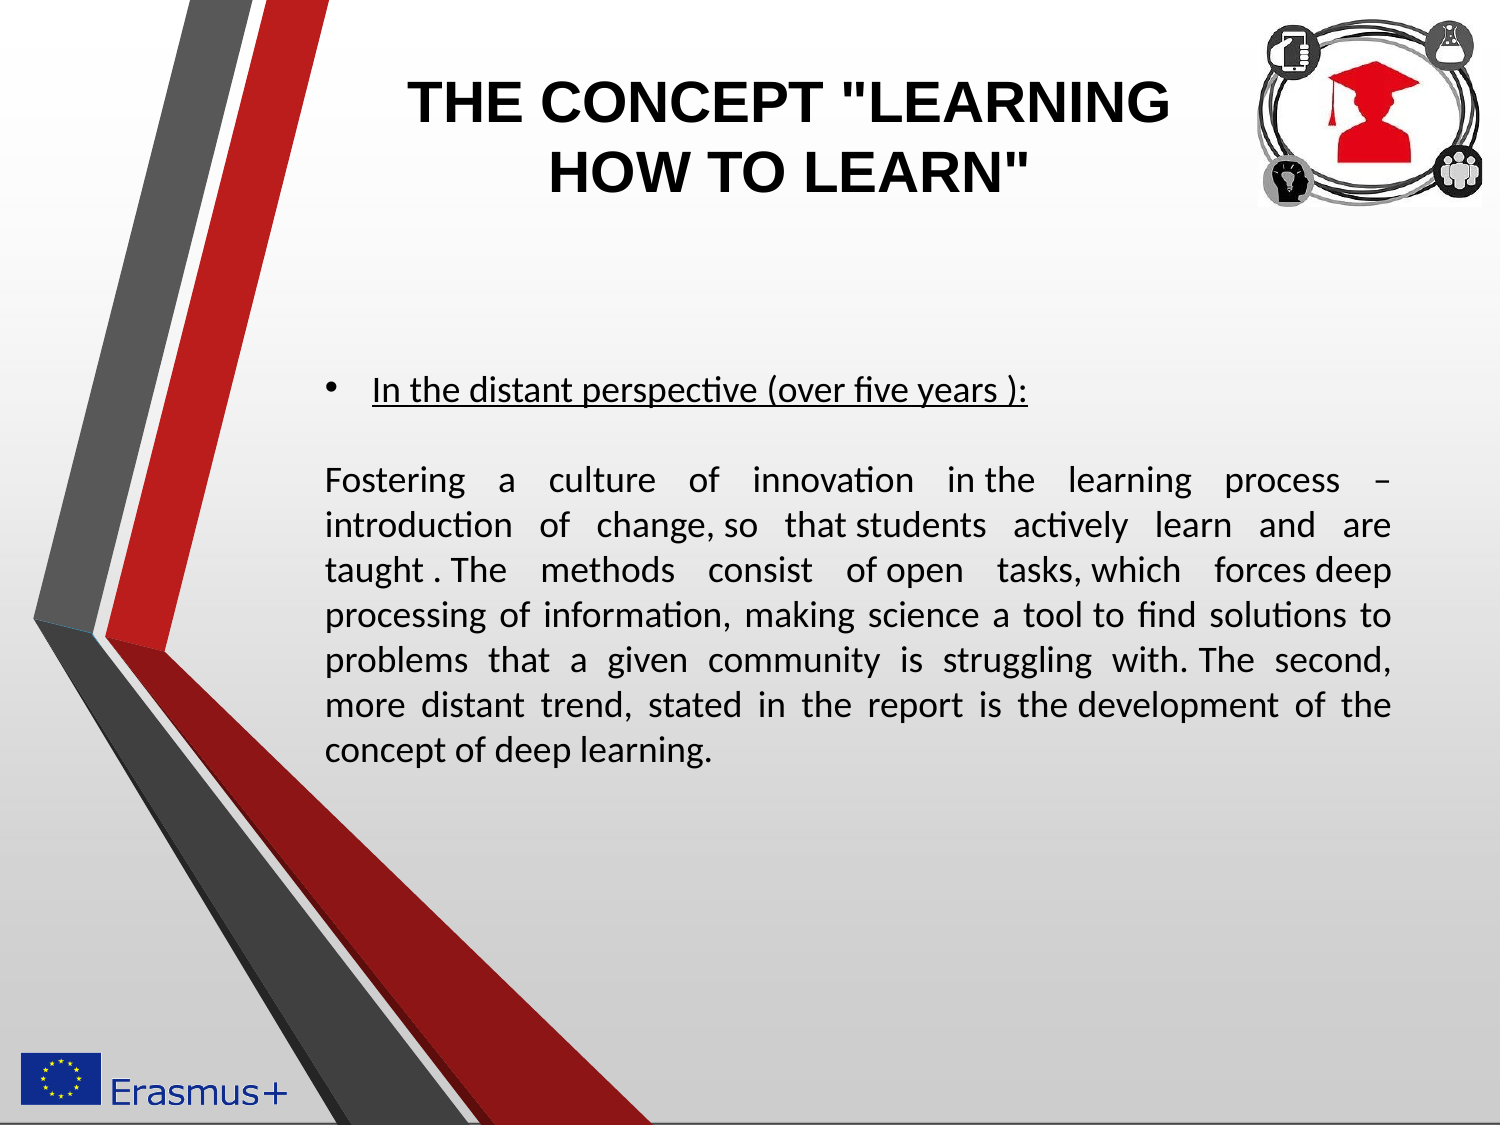

THE CONCEPT "LEARNING HOW TO LEARN"
In the distant perspective (over five years ):
Fostering a culture of innovation in the learning process – introduction of change, so that students actively learn and are taught . The methods consist of open tasks, which forces deep processing of information, making science a tool to find solutions to problems that a given community is struggling with. The second, more distant trend, stated in the report is the development of the concept of deep learning.